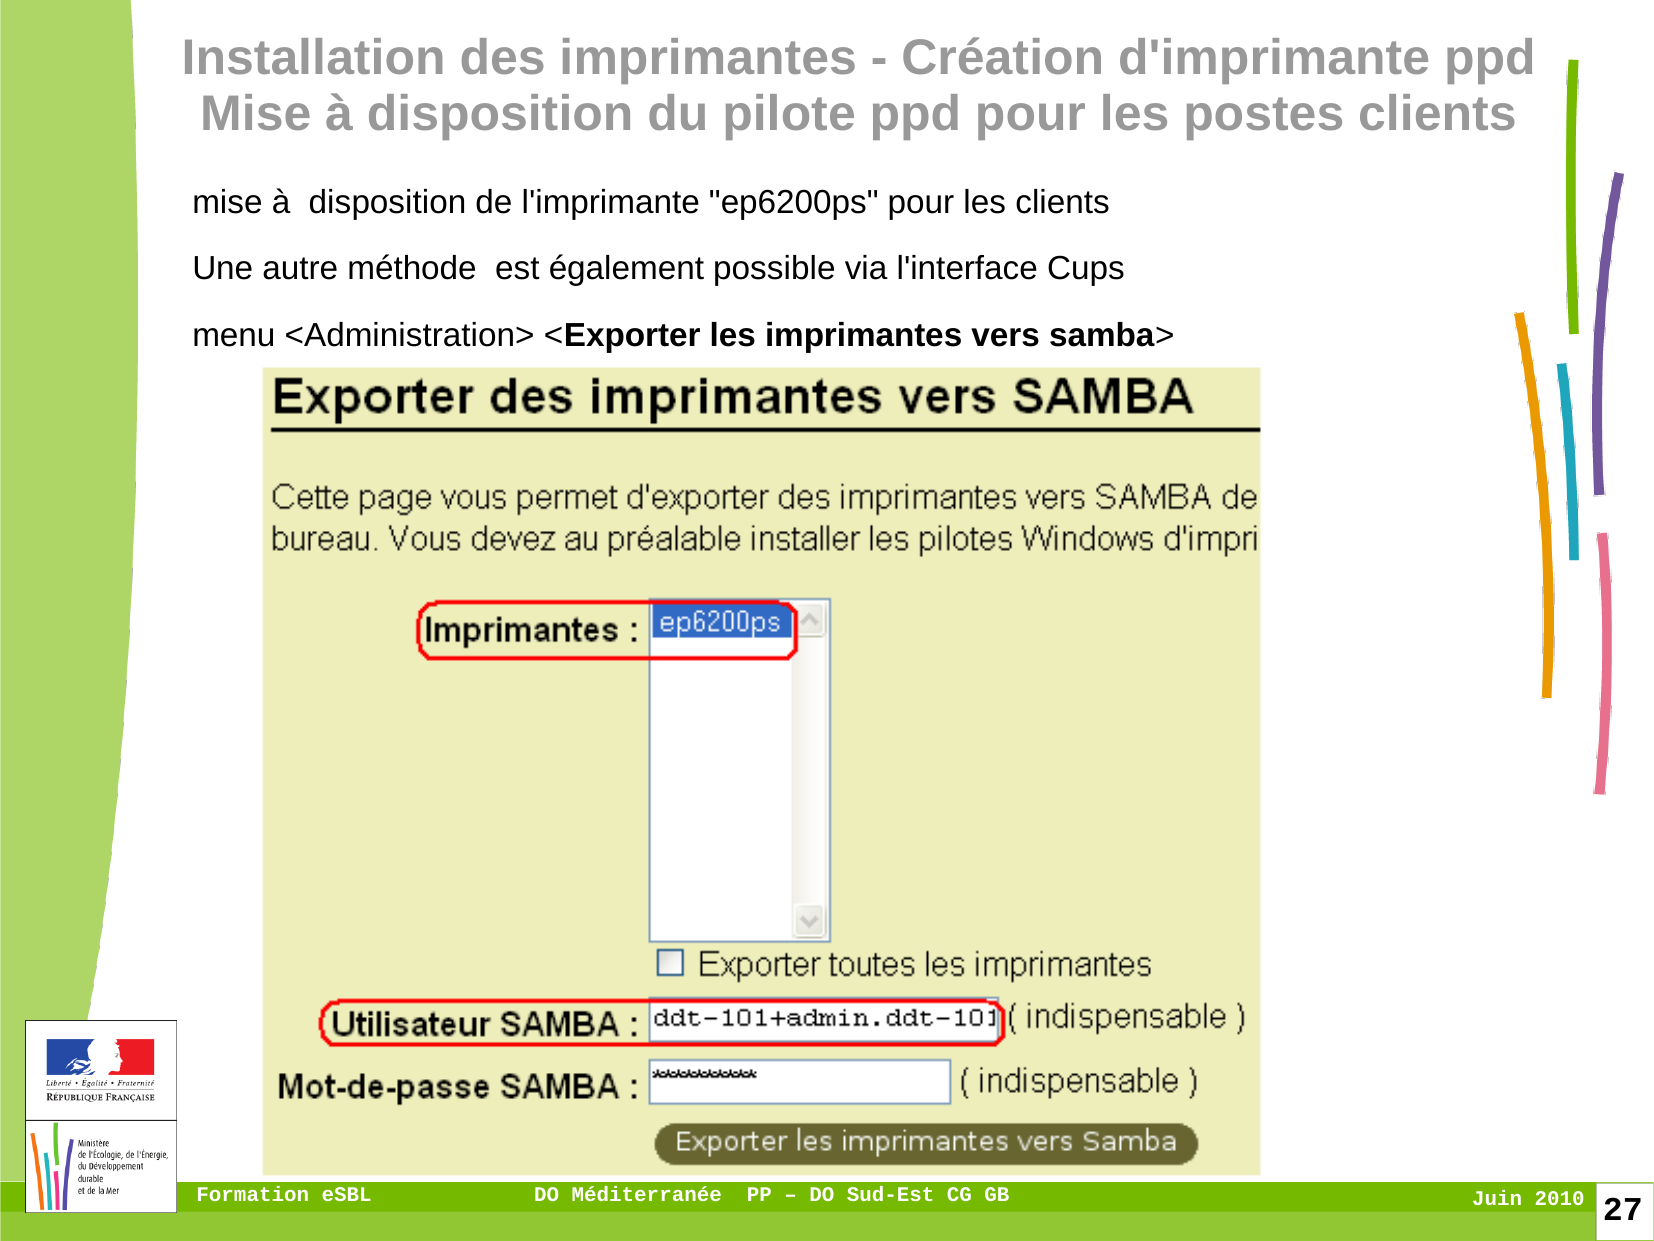

# Installation des imprimantes - Création d'imprimante ppd Mise à disposition du pilote ppd pour les postes clients
mise à disposition de l'imprimante "ep6200ps" pour les clients
Une autre méthode est également possible via l'interface Cups
menu <Administration> <Exporter les imprimantes vers samba>
27